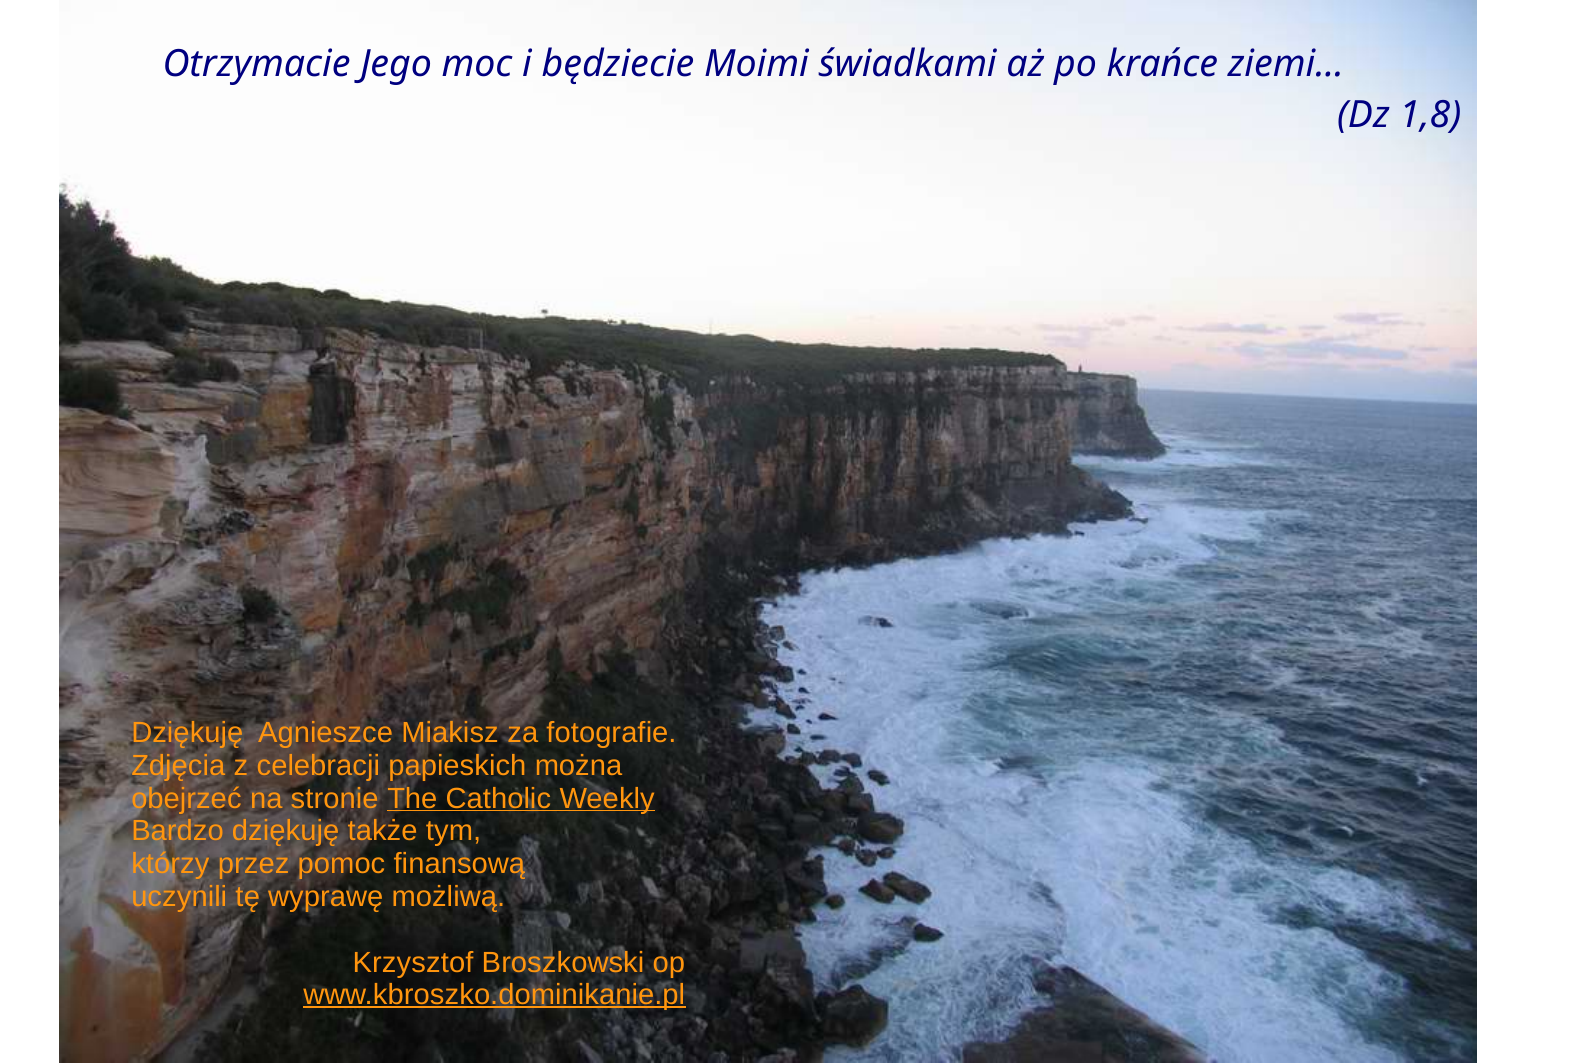

Otrzymacie Jego moc i będziecie Moimi świadkami aż po krańce ziemi...
(Dz 1,8)
Dziękuję Agnieszce Miakisz za fotografie.
Zdjęcia z celebracji papieskich można obejrzeć na stronie The Catholic Weekly
Bardzo dziękuję także tym,
którzy przez pomoc finansową
uczynili tę wyprawę możliwą.
Krzysztof Broszkowski op
www.kbroszko.dominikanie.pl